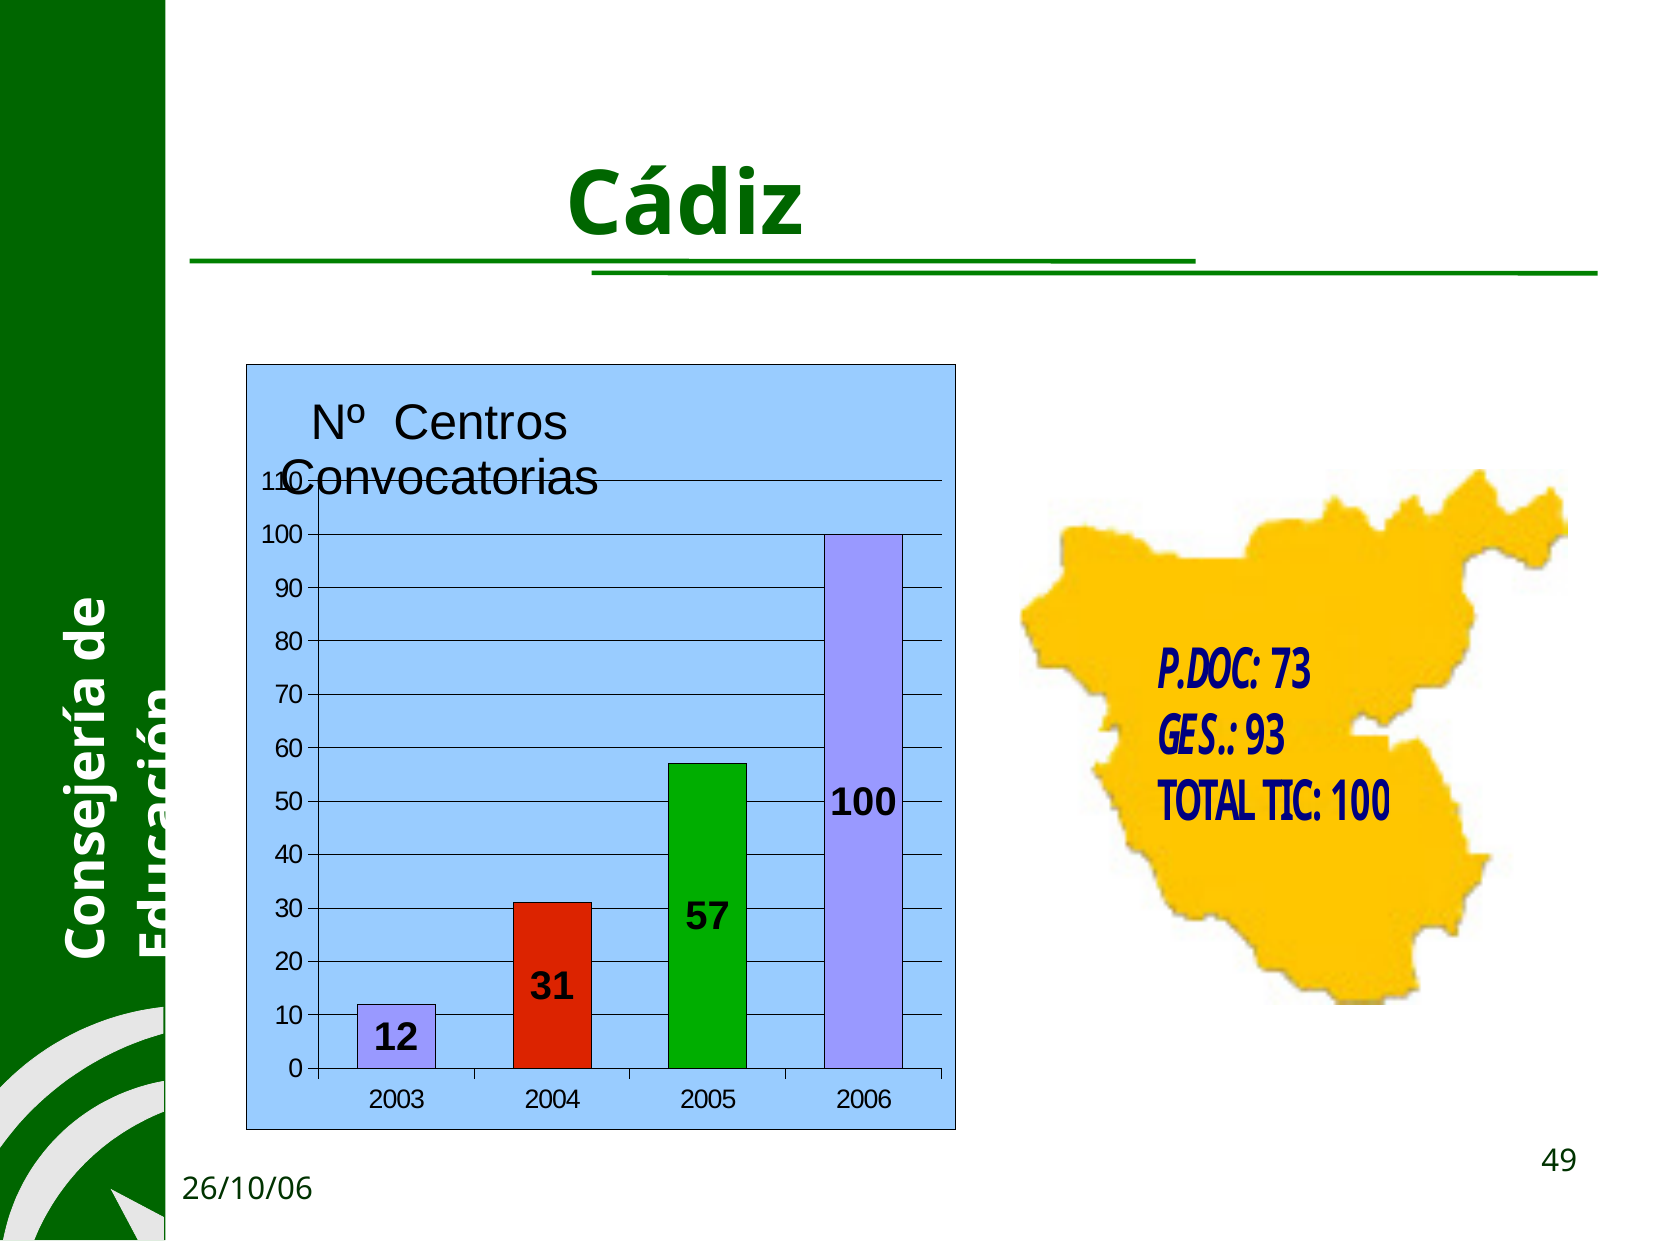

# Cádiz
### Chart: Nº Centros Convocatorias
| Category | Columna 1 | | |
|---|---|---|---|
| 2003 | 12.0 | None | None |
| 2004 | 31.0 | None | None |
| 2005 | 57.0 | None | None |
| 2006 | 100.0 | None | None |
49